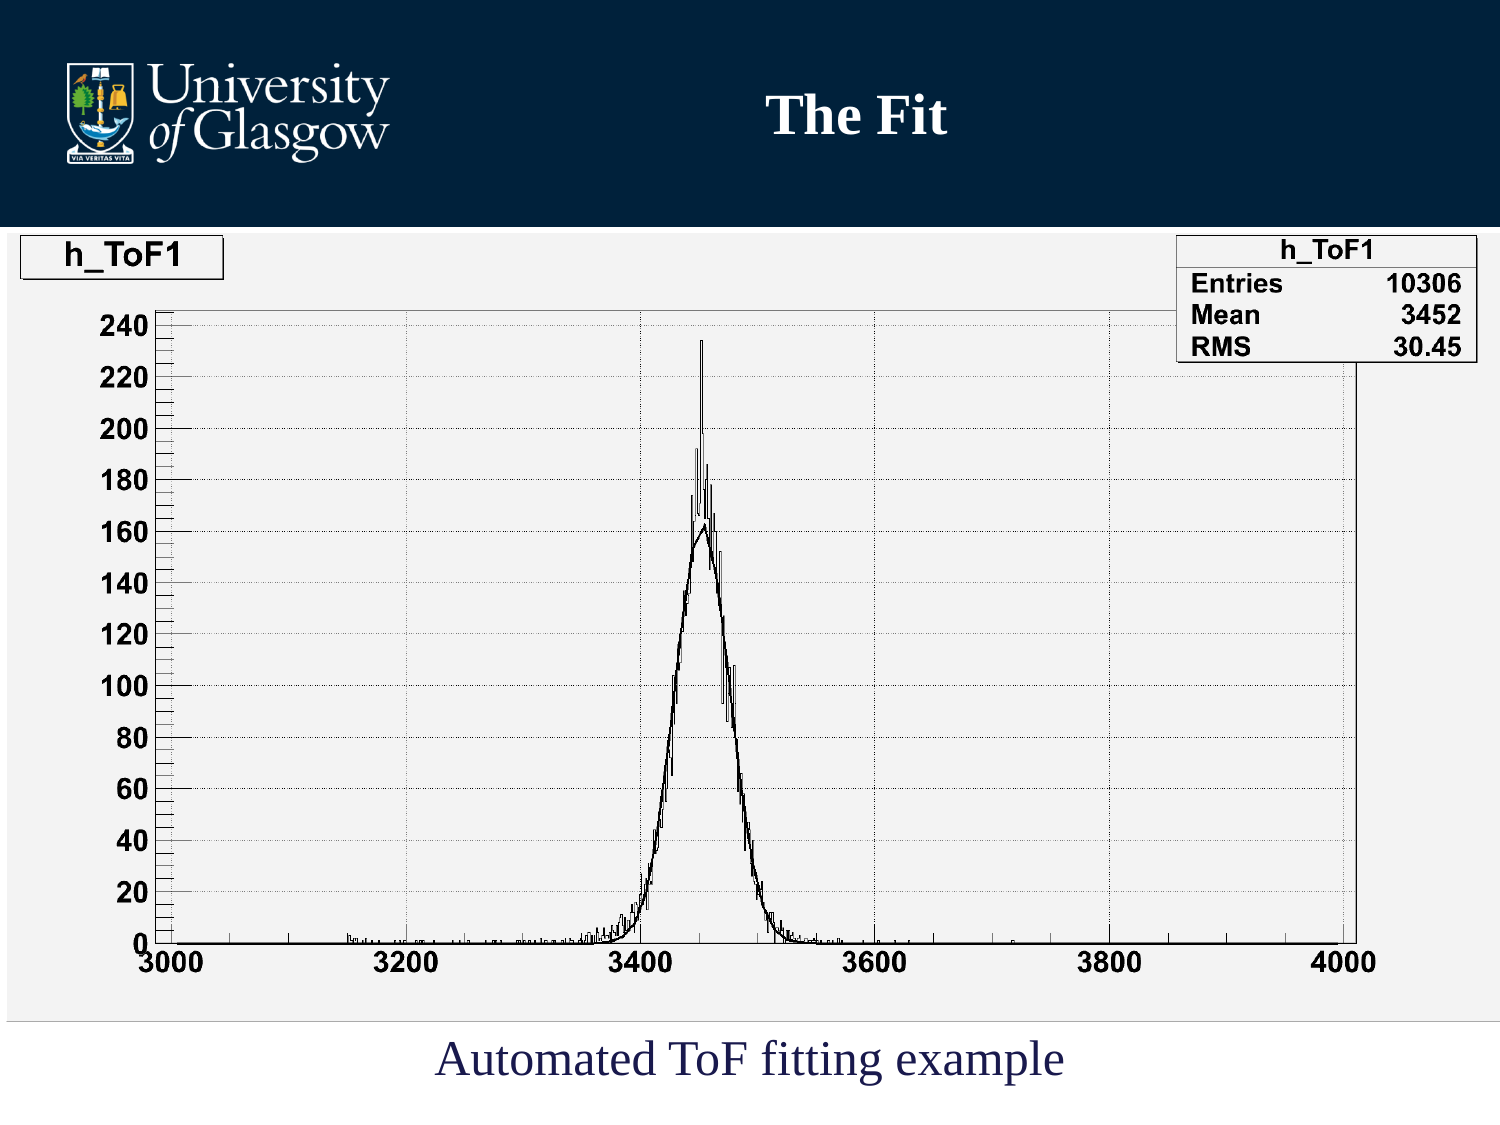

# The Fit
Automated ToF fitting example